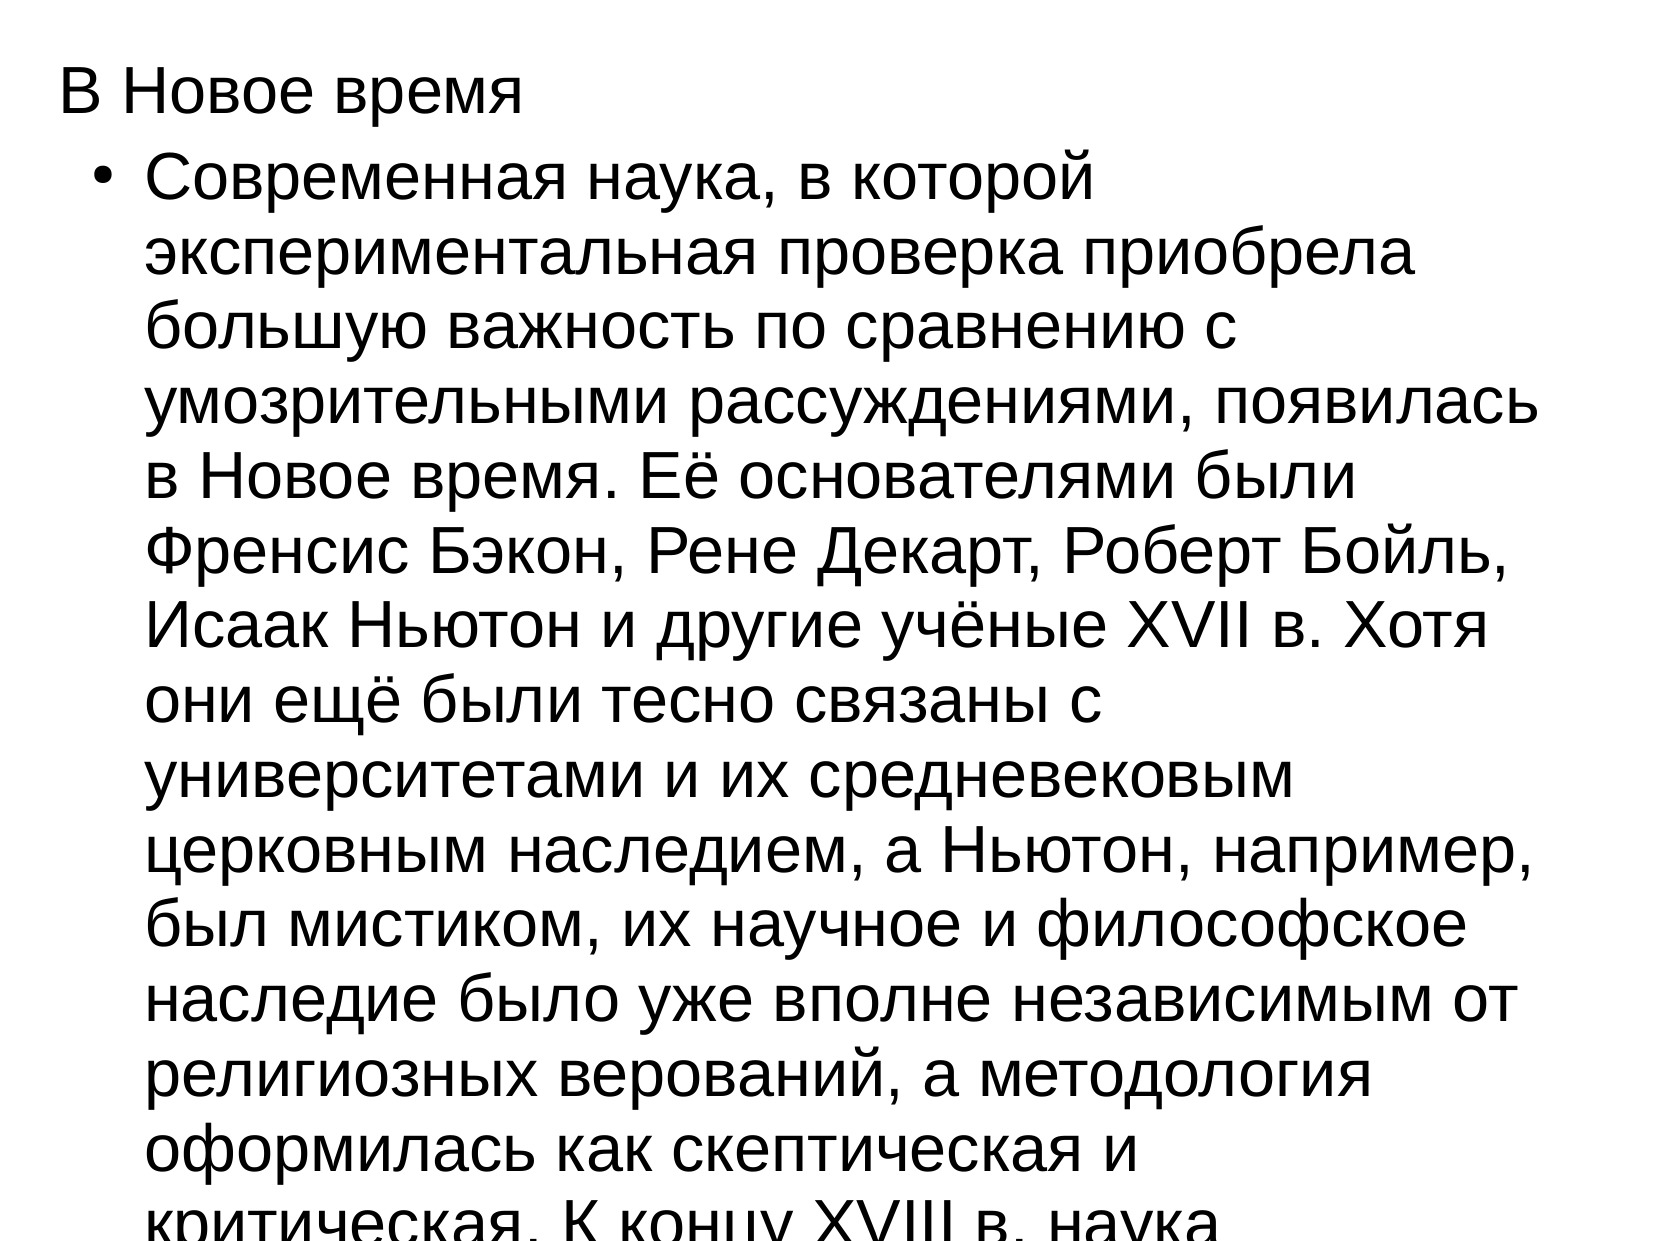

# В Новое время
Современная наука, в которой экспериментальная проверка приобрела большую важность по сравнению с умозрительными рассуждениями, появилась в Новое время. Её основателями были Френсис Бэкон, Рене Декарт, Роберт Бойль, Исаак Ньютон и другие учёные XVII в. Хотя они ещё были тесно связаны с университетами и их средневековым церковным наследием, а Ньютон, например, был мистиком, их научное и философское наследие было уже вполне независимым от религиозных верований, а методология оформилась как скептическая и критическая. К концу XVIII в. наука окончательно отделилась от философии, а учёные специализировались, создавая все более сложную систему научных дисциплин и направлений[9].